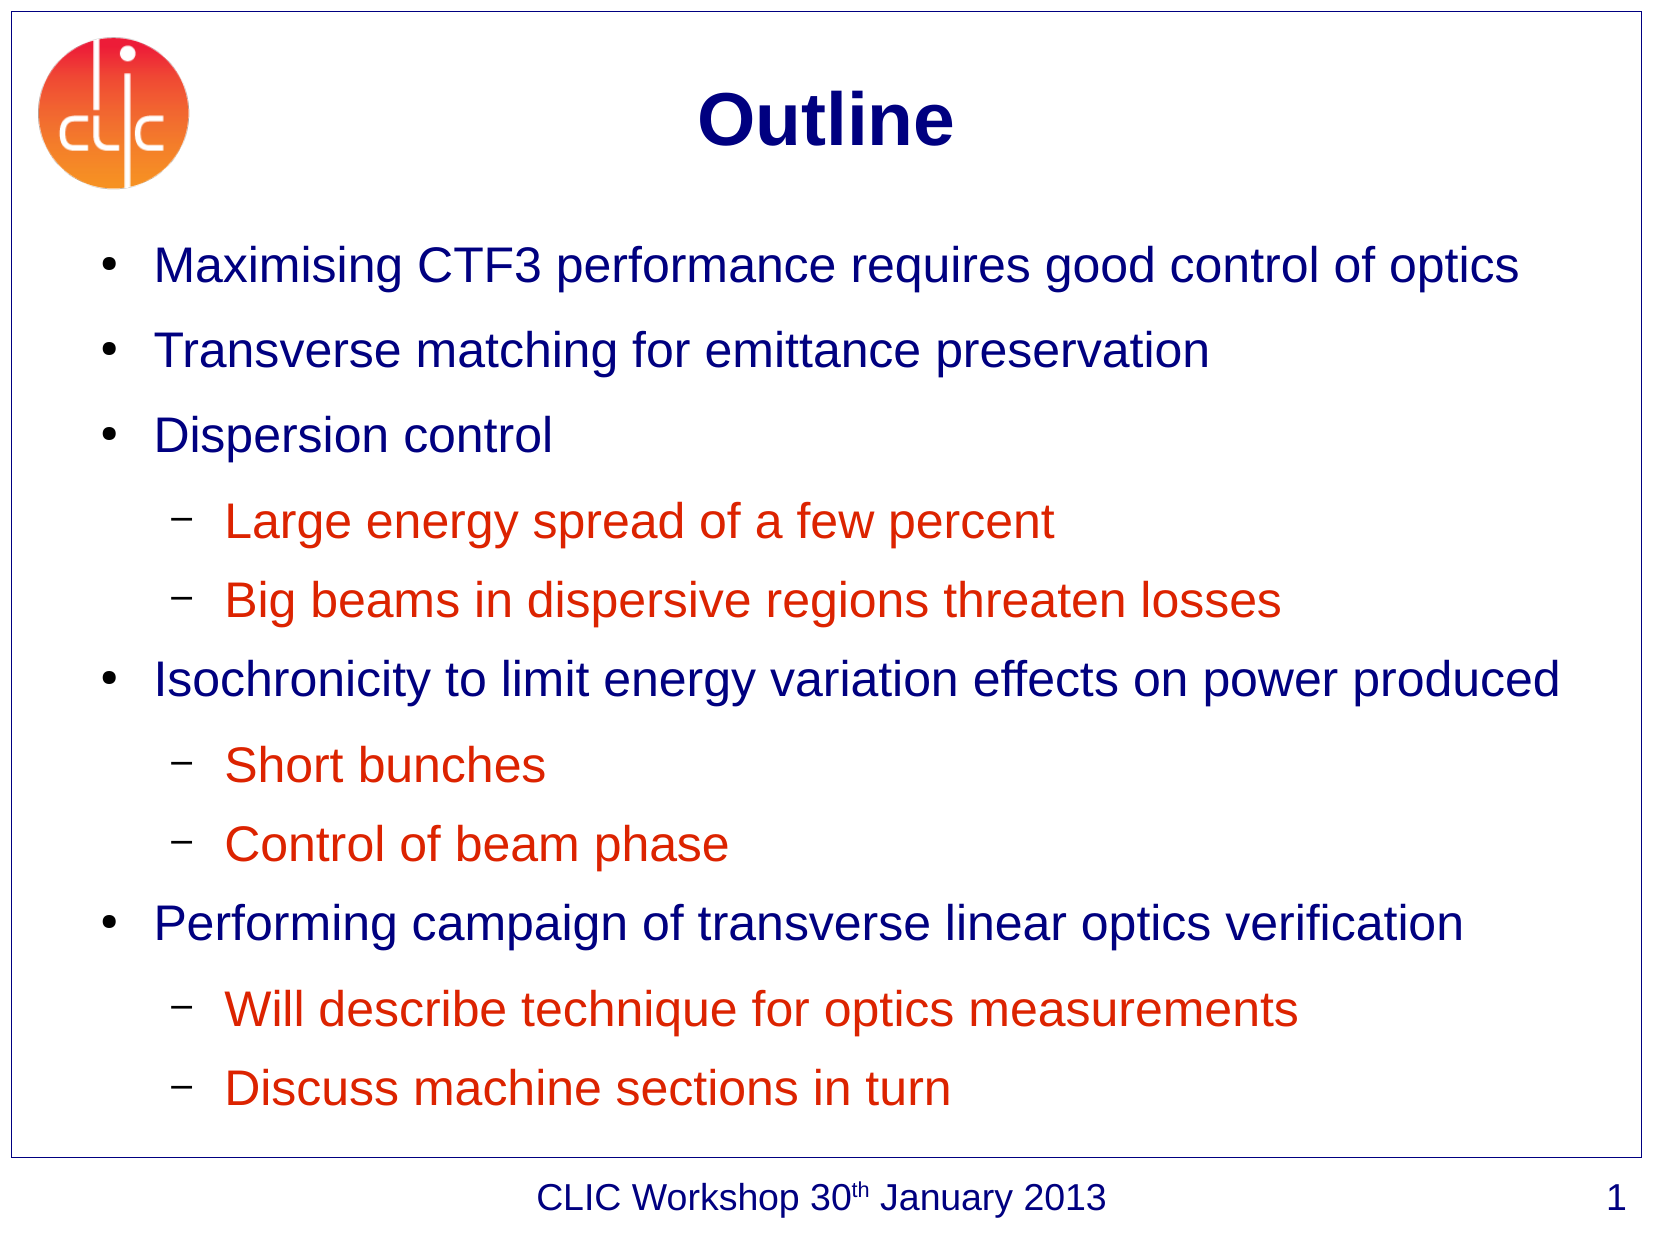

# Outline
Maximising CTF3 performance requires good control of optics
Transverse matching for emittance preservation
Dispersion control
Large energy spread of a few percent
Big beams in dispersive regions threaten losses
Isochronicity to limit energy variation effects on power produced
Short bunches
Control of beam phase
Performing campaign of transverse linear optics verification
Will describe technique for optics measurements
Discuss machine sections in turn
CLIC Workshop 30th January 2013
1